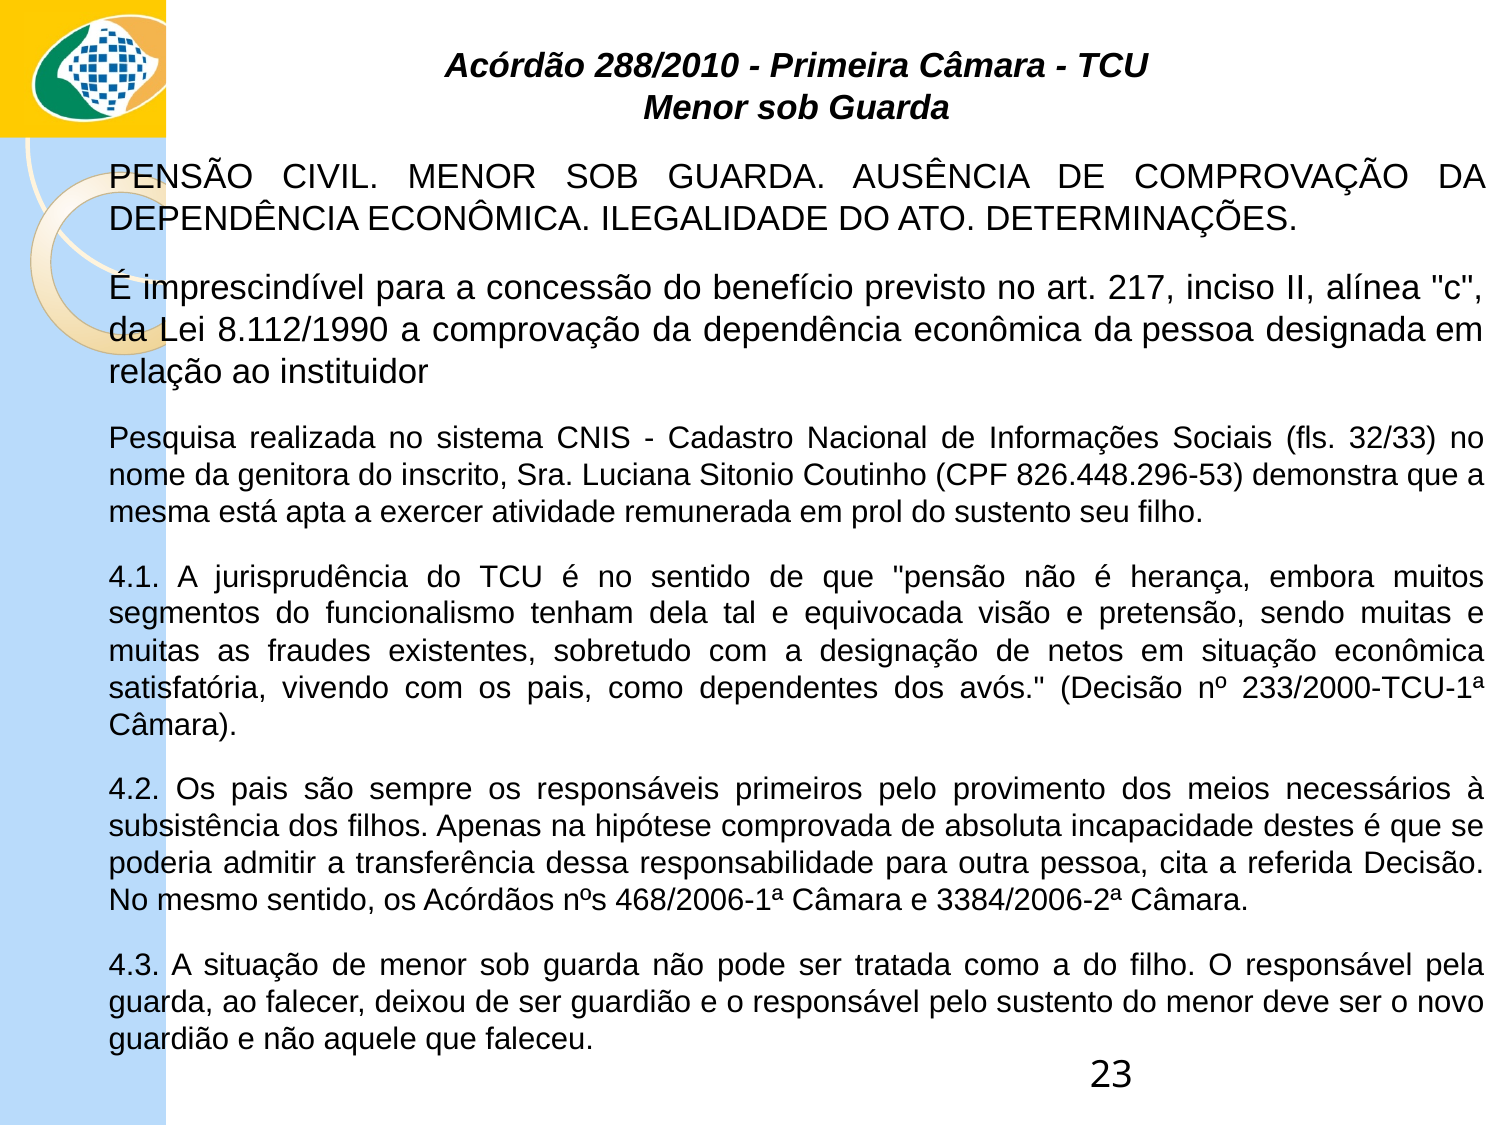

#
Acórdão 288/2010 - Primeira Câmara - TCU
Menor sob Guarda
PENSÃO CIVIL. MENOR SOB GUARDA. AUSÊNCIA DE COMPROVAÇÃO DA DEPENDÊNCIA ECONÔMICA. ILEGALIDADE DO ATO. DETERMINAÇÕES.
É imprescindível para a concessão do benefício previsto no art. 217, inciso II, alínea "c", da Lei 8.112/1990 a comprovação da dependência econômica da pessoa designada em relação ao instituidor
Pesquisa realizada no sistema CNIS - Cadastro Nacional de Informações Sociais (fls. 32/33) no nome da genitora do inscrito, Sra. Luciana Sitonio Coutinho (CPF 826.448.296-53) demonstra que a mesma está apta a exercer atividade remunerada em prol do sustento seu filho.
4.1. A jurisprudência do TCU é no sentido de que "pensão não é herança, embora muitos segmentos do funcionalismo tenham dela tal e equivocada visão e pretensão, sendo muitas e muitas as fraudes existentes, sobretudo com a designação de netos em situação econômica satisfatória, vivendo com os pais, como dependentes dos avós." (Decisão nº 233/2000-TCU-1ª Câmara).
4.2. Os pais são sempre os responsáveis primeiros pelo provimento dos meios necessários à subsistência dos filhos. Apenas na hipótese comprovada de absoluta incapacidade destes é que se poderia admitir a transferência dessa responsabilidade para outra pessoa, cita a referida Decisão. No mesmo sentido, os Acórdãos nºs 468/2006-1ª Câmara e 3384/2006-2ª Câmara.
4.3. A situação de menor sob guarda não pode ser tratada como a do filho. O responsável pela guarda, ao falecer, deixou de ser guardião e o responsável pelo sustento do menor deve ser o novo guardião e não aquele que faleceu.